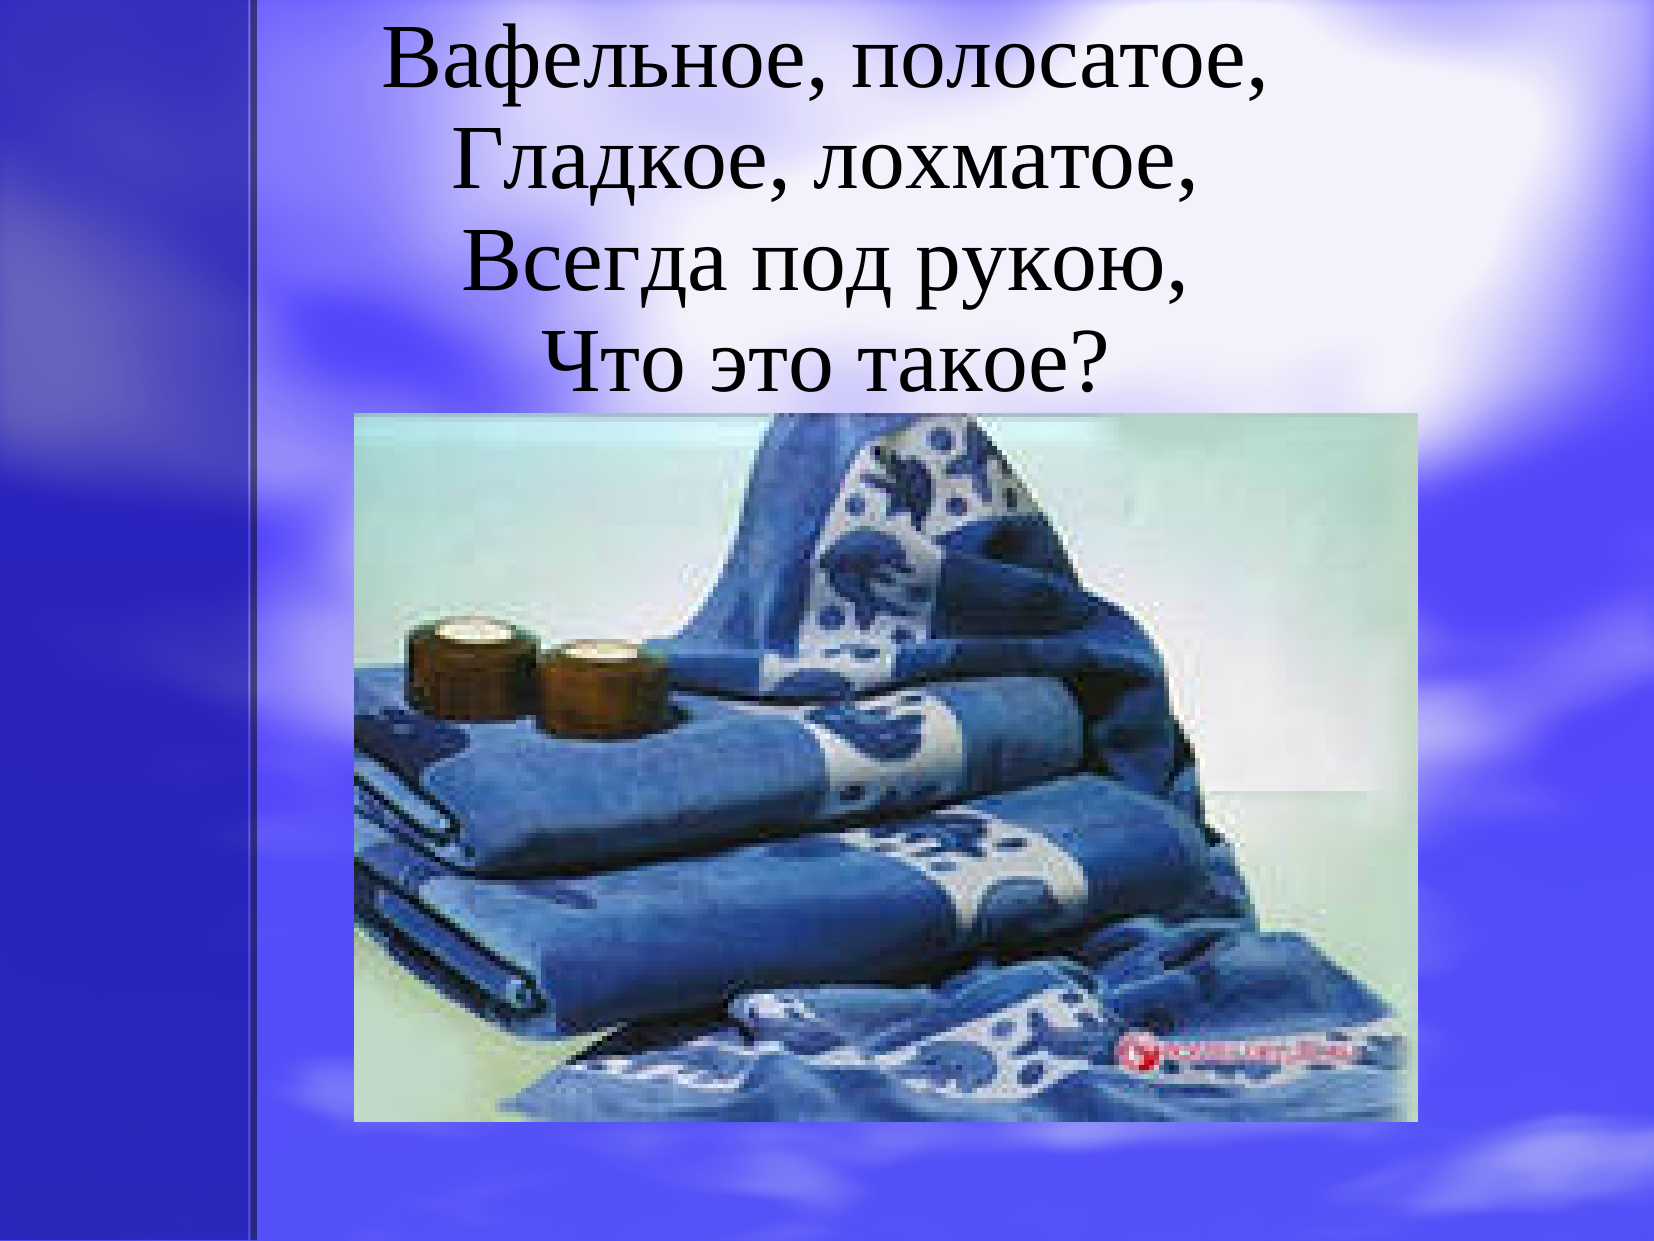

# Вафельное, полосатое, Гладкое, лохматое, Всегда под рукою, Что это такое?